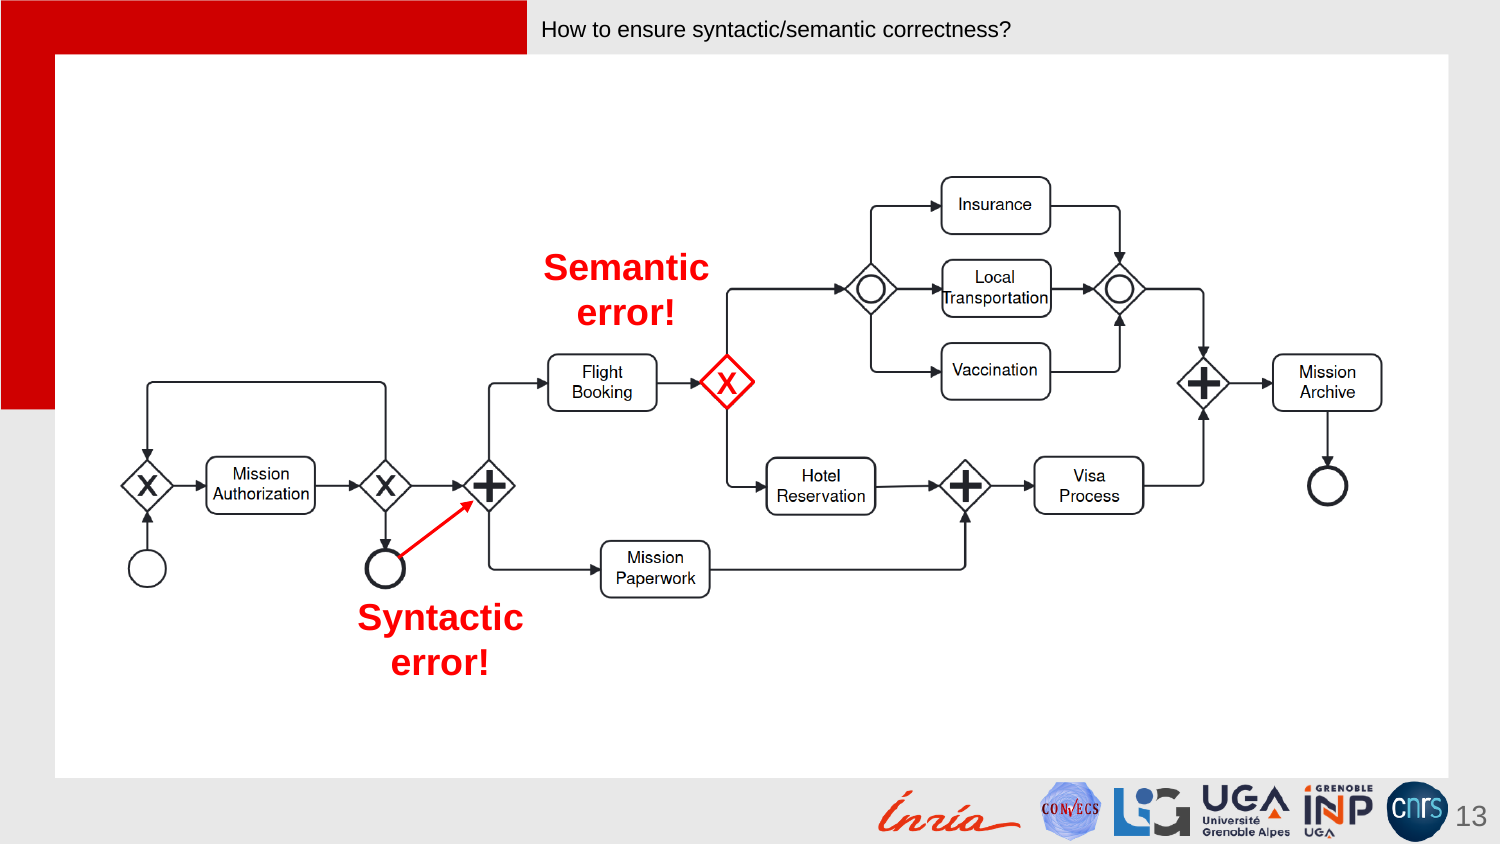

# How to ensure syntactic/semantic correctness?
Semantic
error!
X
Syntactic
error!
13